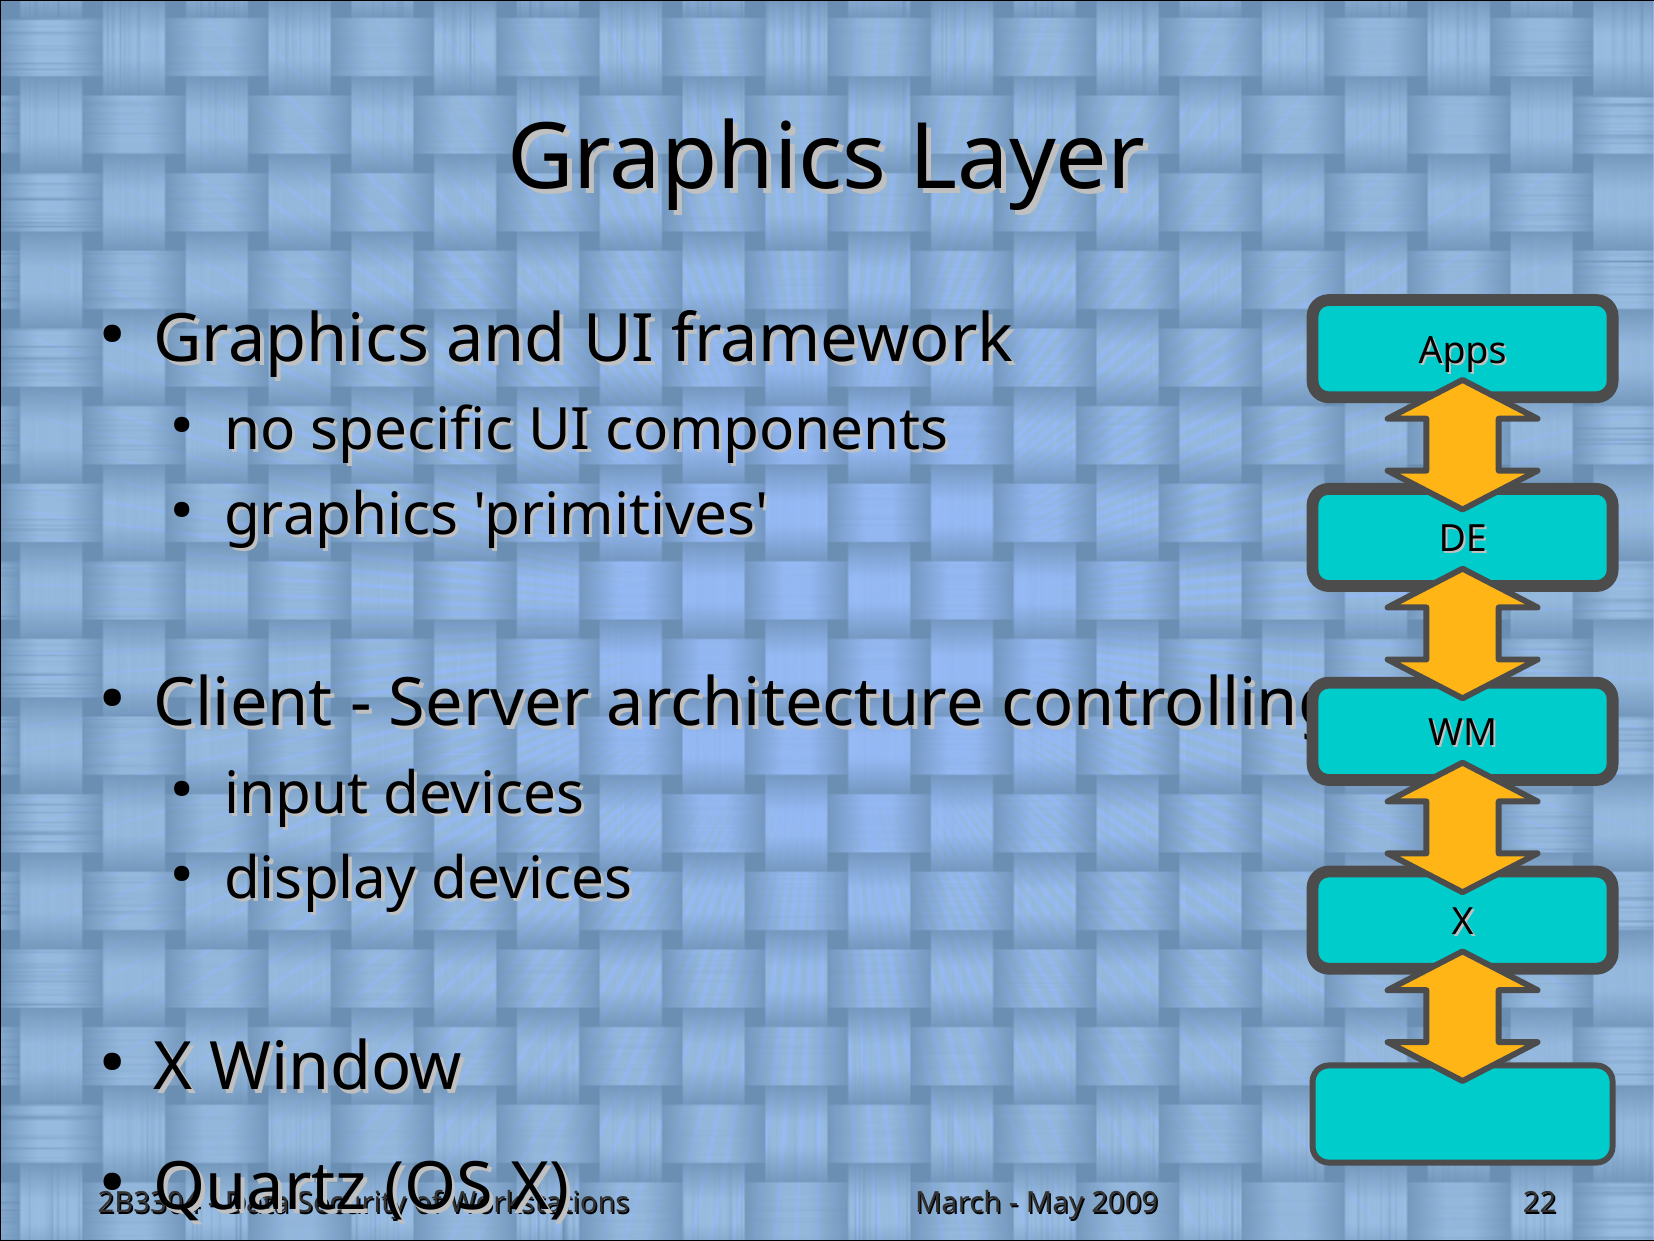

# Graphics Layer
Graphics and UI framework
no specific UI components
graphics 'primitives'
Client - Server architecture controlling
input devices
display devices
X Window
Quartz (OS X)
Apps
DE
WM
X